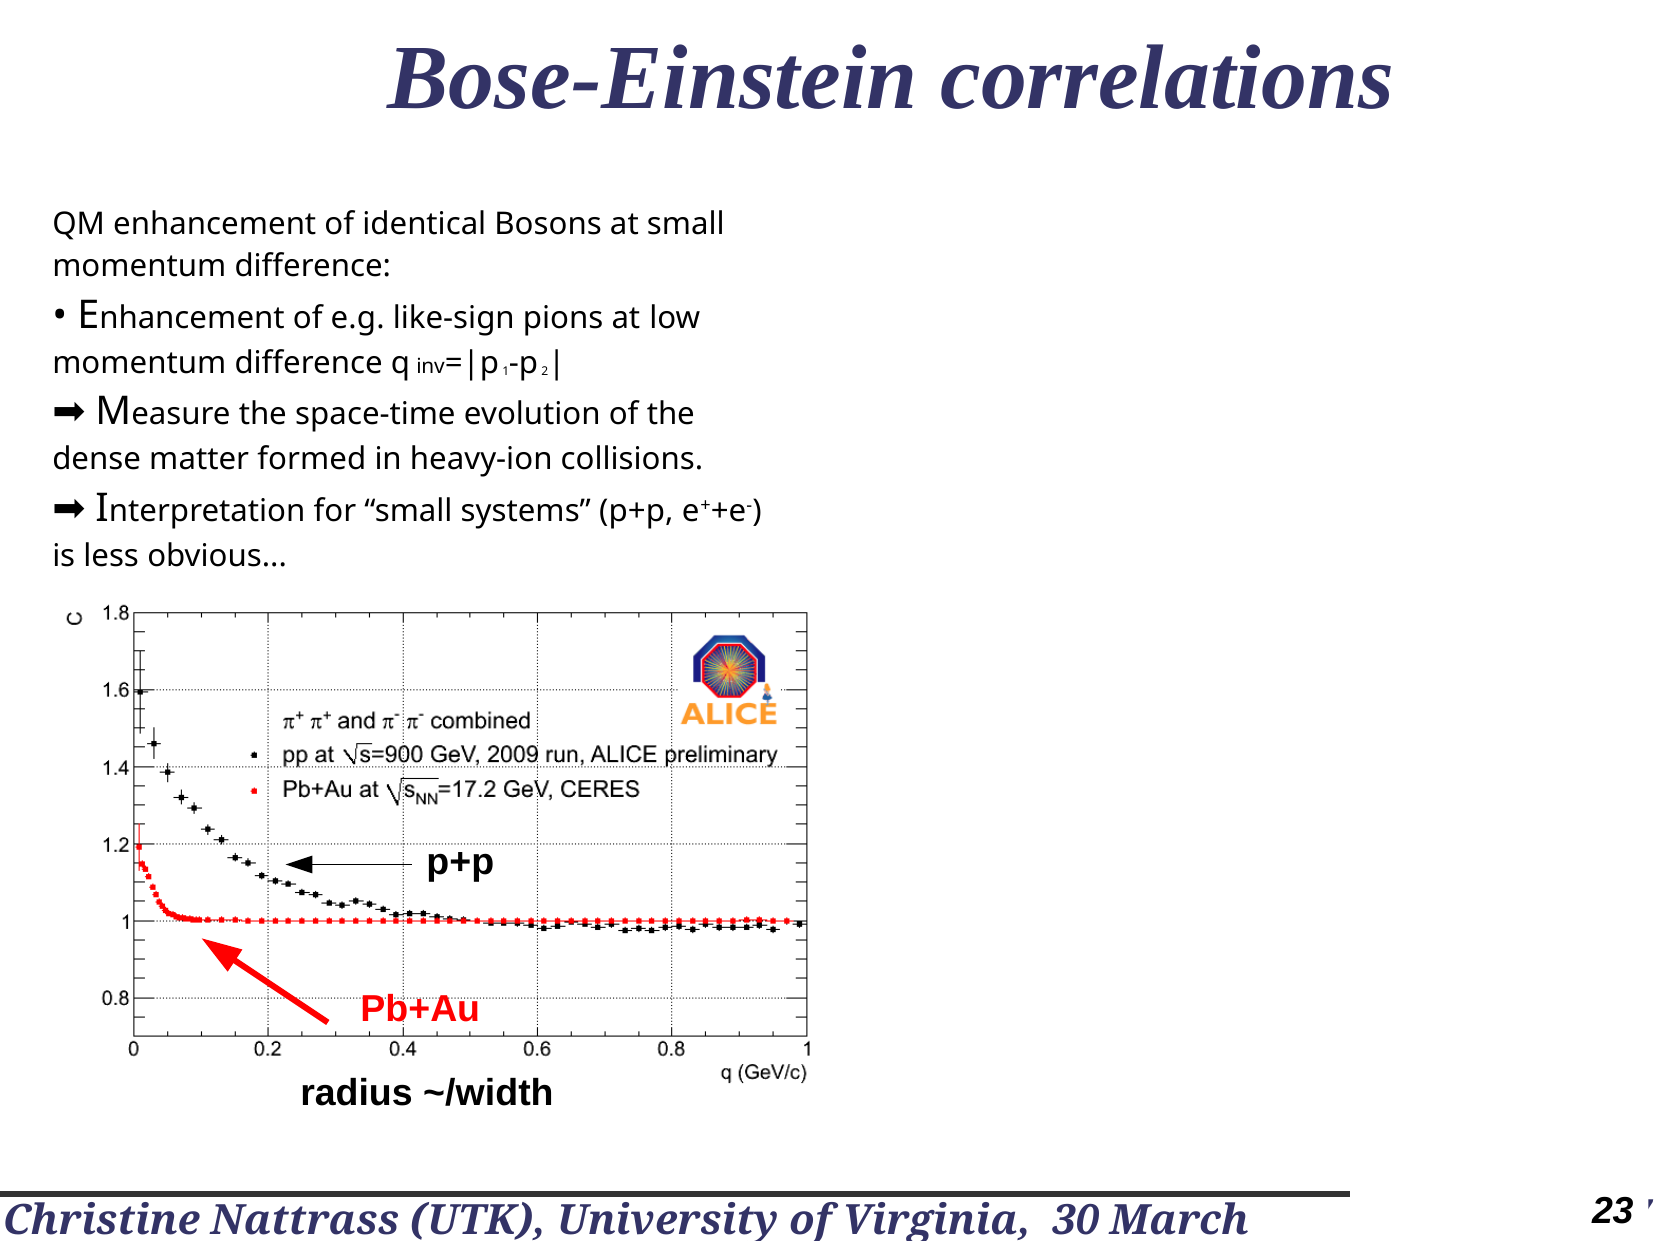

# Bose-Einstein correlations
QM enhancement of identical Bosons at small
momentum difference:
• Enhancement of e.g. like-sign pions at low momentum difference q inv=|p 1-p 2|
➡ Measure the space-time evolution of the
dense matter formed in heavy-ion collisions.
➡ Interpretation for “small systems” (p+p, e++e-)
is less obvious...
p+p
Pb+Au
radius ~/width
23